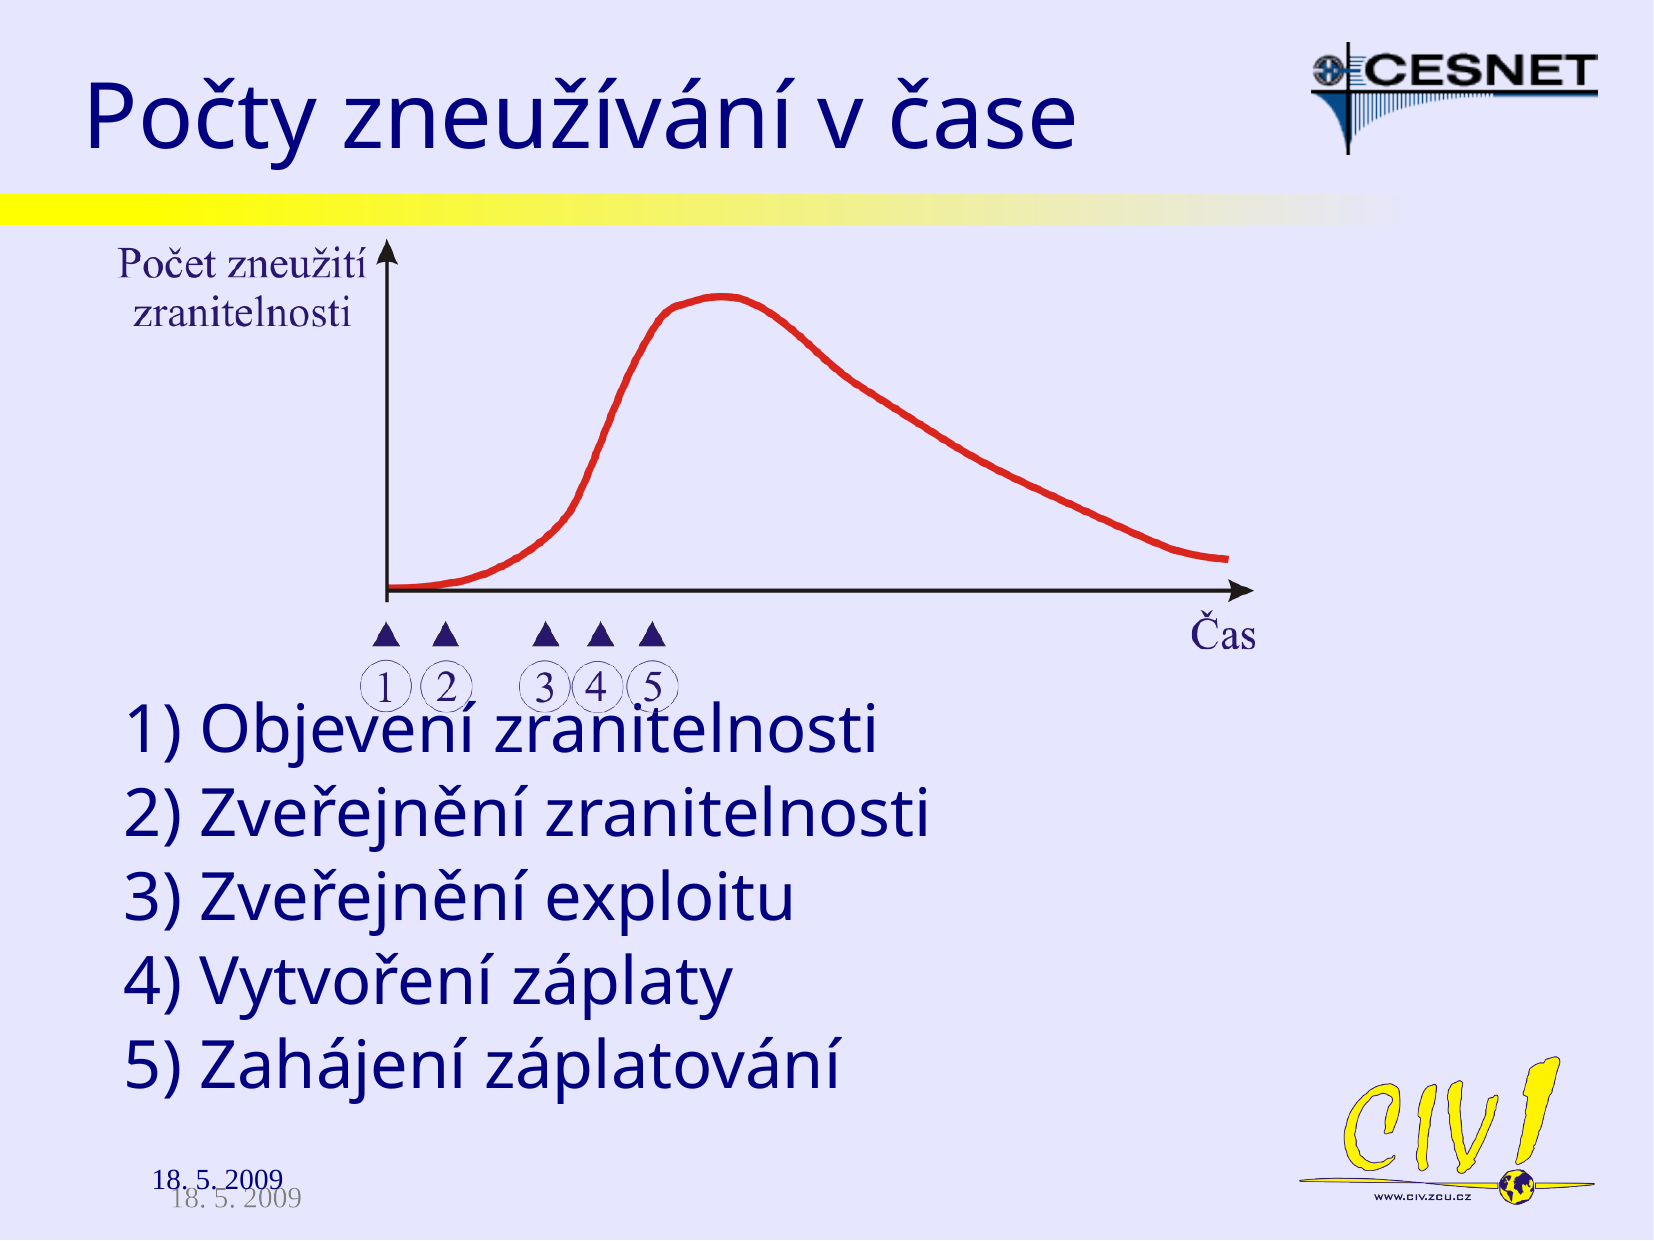

# Počty zneužívání v čase
 Objevení zranitelnosti
 Zveřejnění zranitelnosti
 Zveřejnění exploitu
 Vytvoření záplaty
 Zahájení záplatování
18. 5. 2009